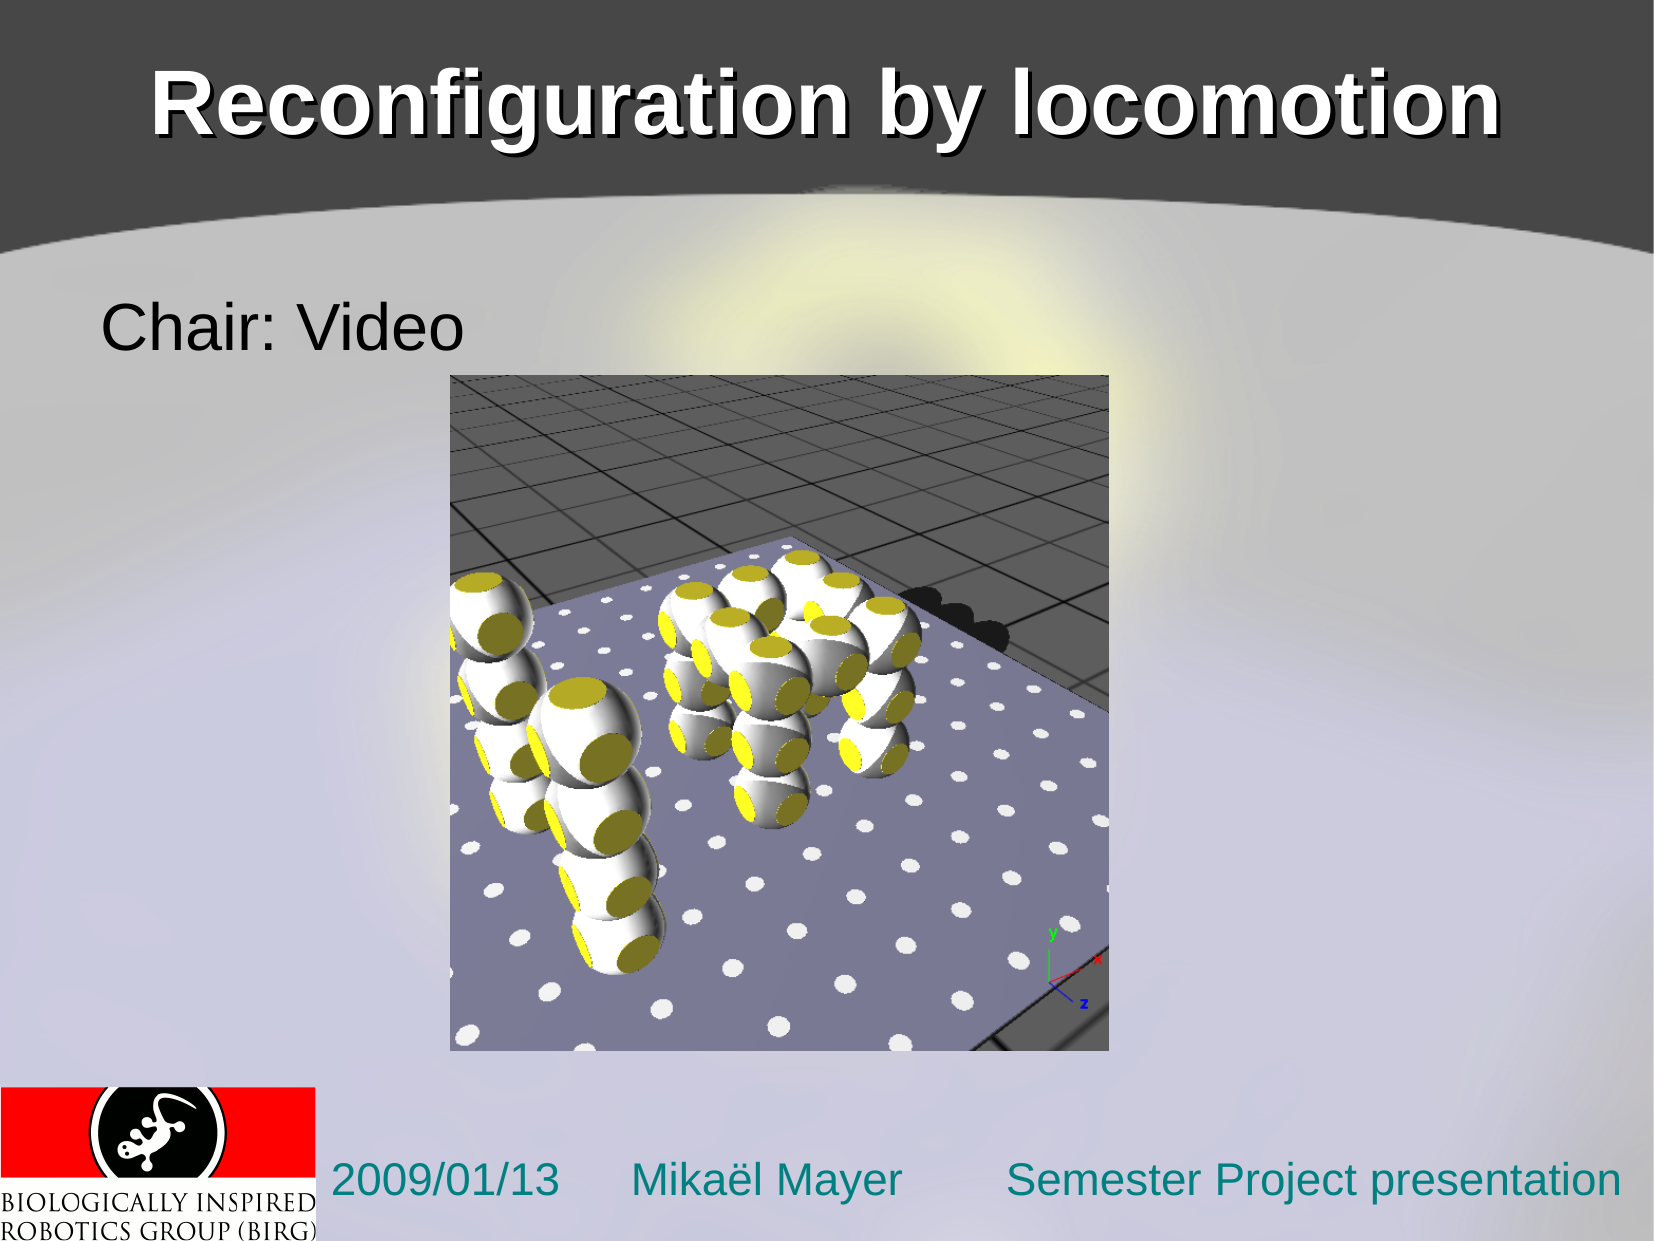

Reconfiguration by locomotion
# Chair: Video
2009/01/13	Mikaël Mayer		Semester Project presentation